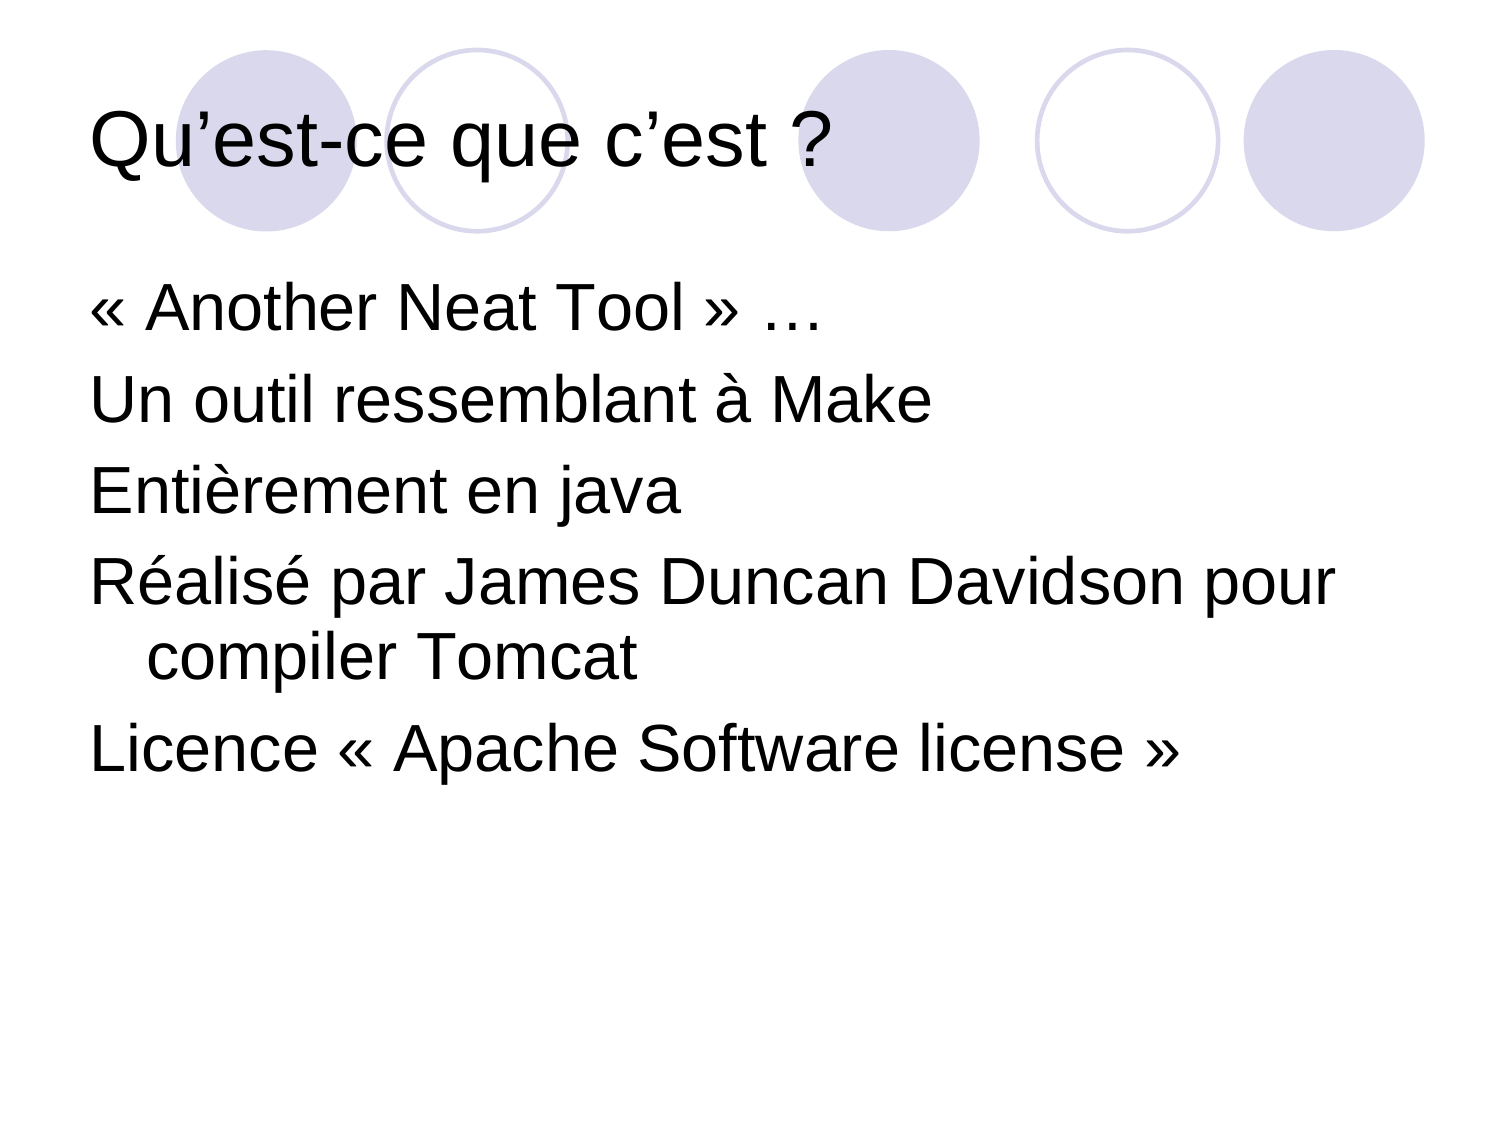

# Qu’est-ce que c’est ?
« Another Neat Tool » …
Un outil ressemblant à Make
Entièrement en java
Réalisé par James Duncan Davidson pour compiler Tomcat
Licence « Apache Software license »